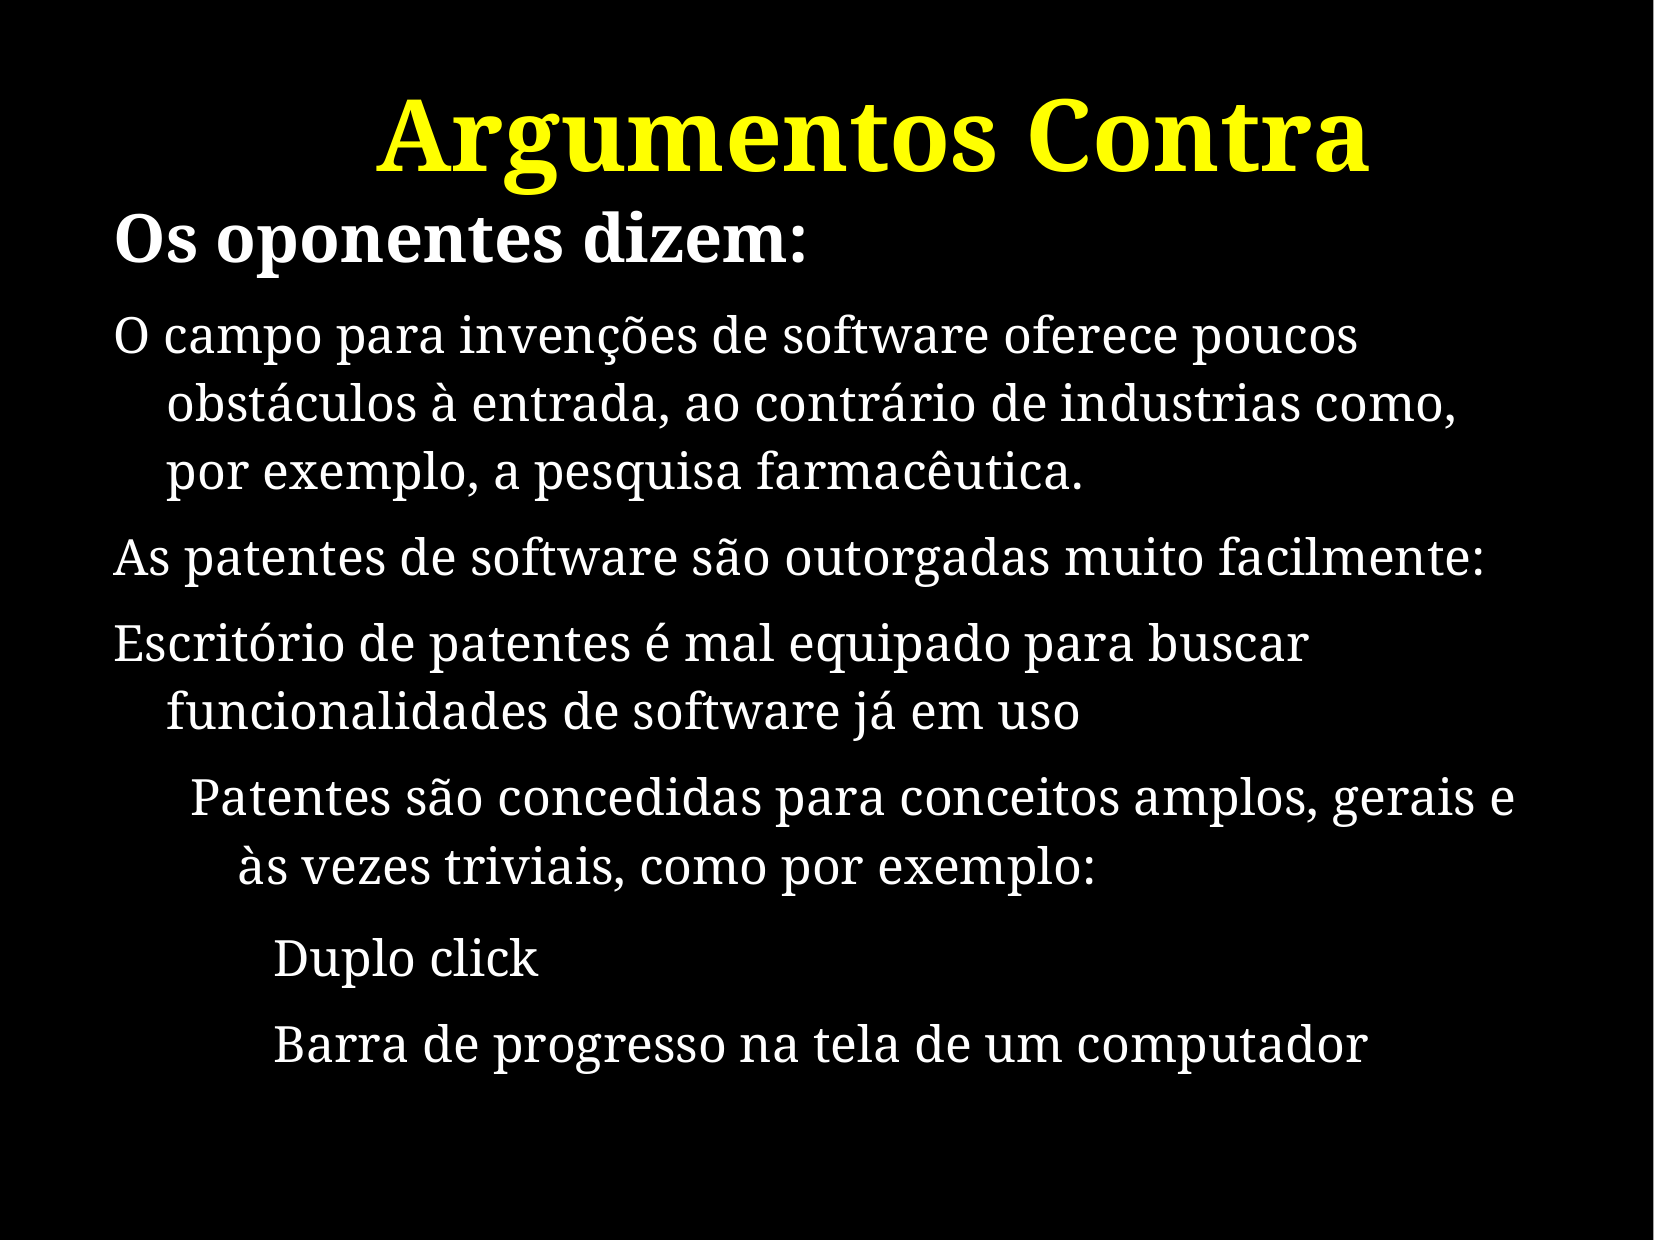

# Argumentos Contra
Os oponentes dizem:
O campo para invenções de software oferece poucos obstáculos à entrada, ao contrário de industrias como, por exemplo, a pesquisa farmacêutica.
As patentes de software são outorgadas muito facilmente:
Escritório de patentes é mal equipado para buscar funcionalidades de software já em uso
Patentes são concedidas para conceitos amplos, gerais e às vezes triviais, como por exemplo:
Duplo click
Barra de progresso na tela de um computador